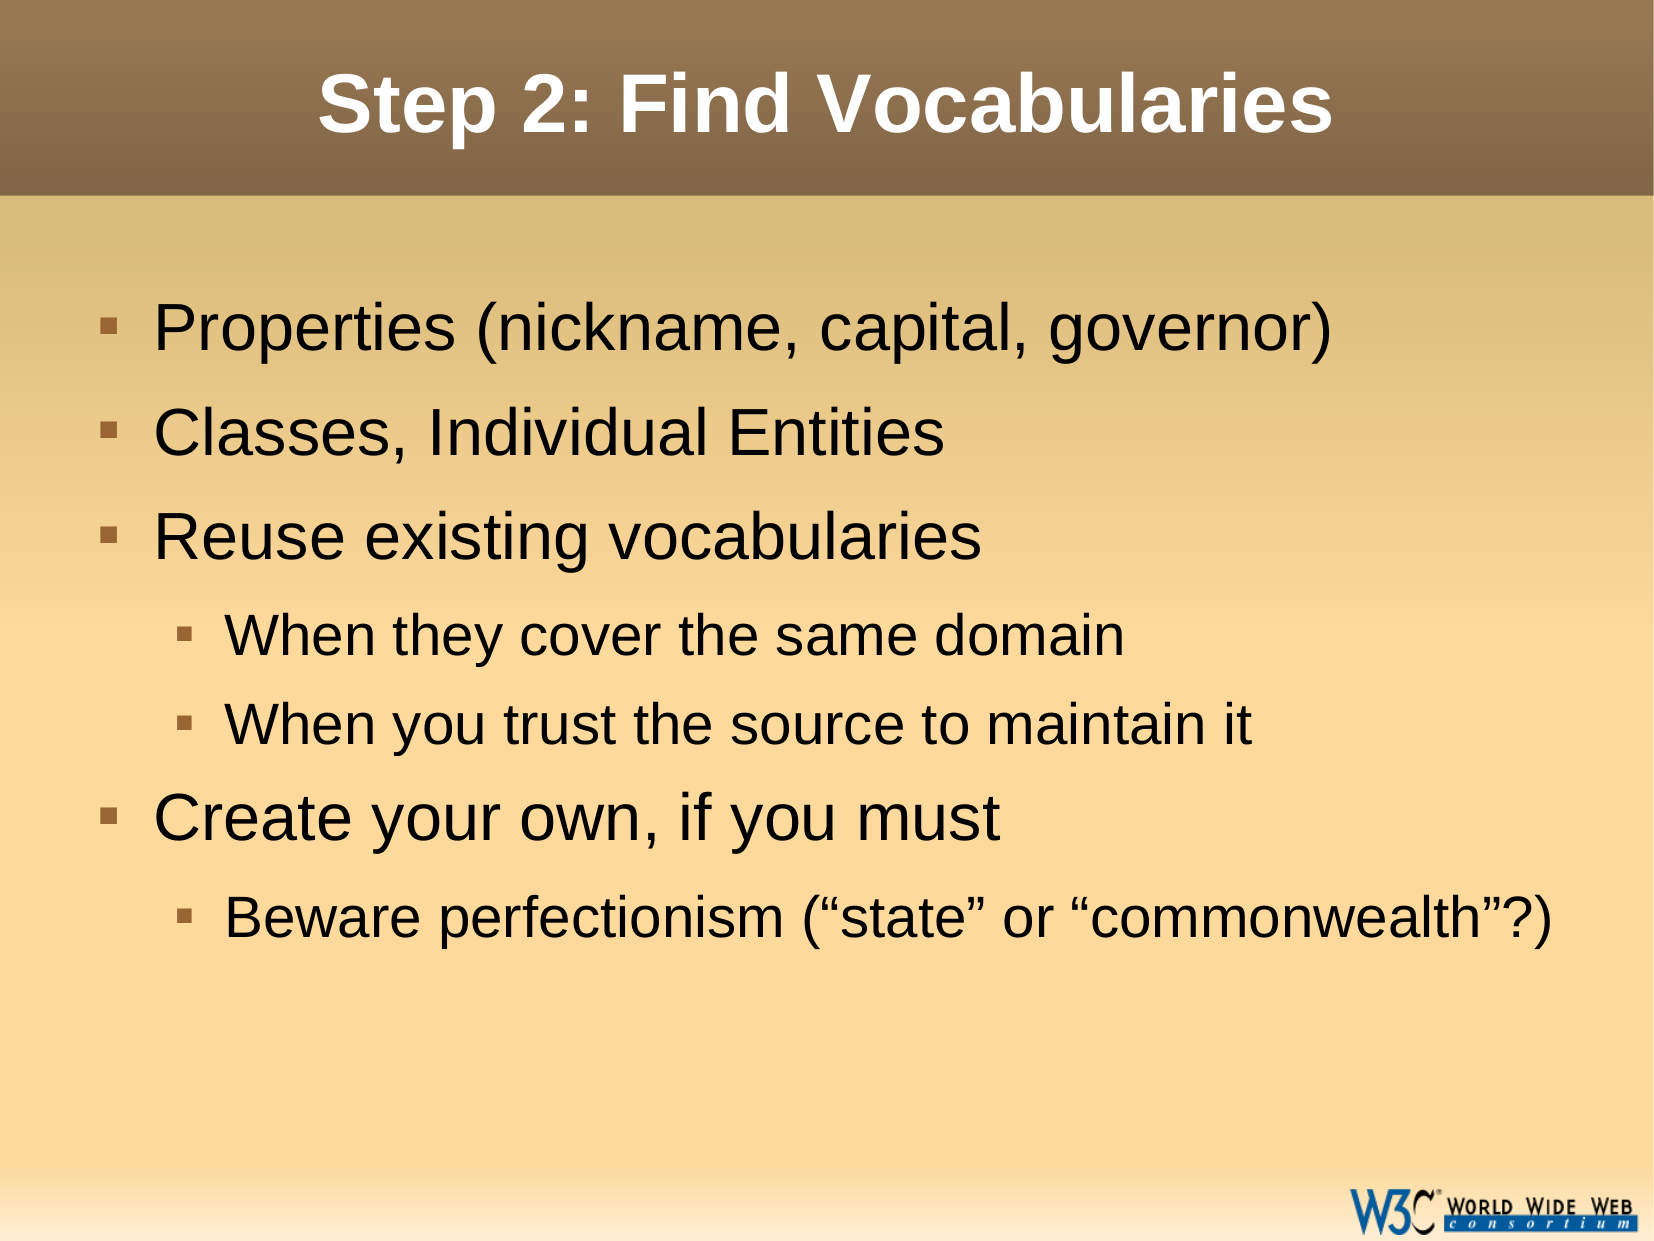

# Step 2: Find Vocabularies
Properties (nickname, capital, governor)
Classes, Individual Entities
Reuse existing vocabularies
When they cover the same domain
When you trust the source to maintain it
Create your own, if you must
Beware perfectionism (“state” or “commonwealth”?)